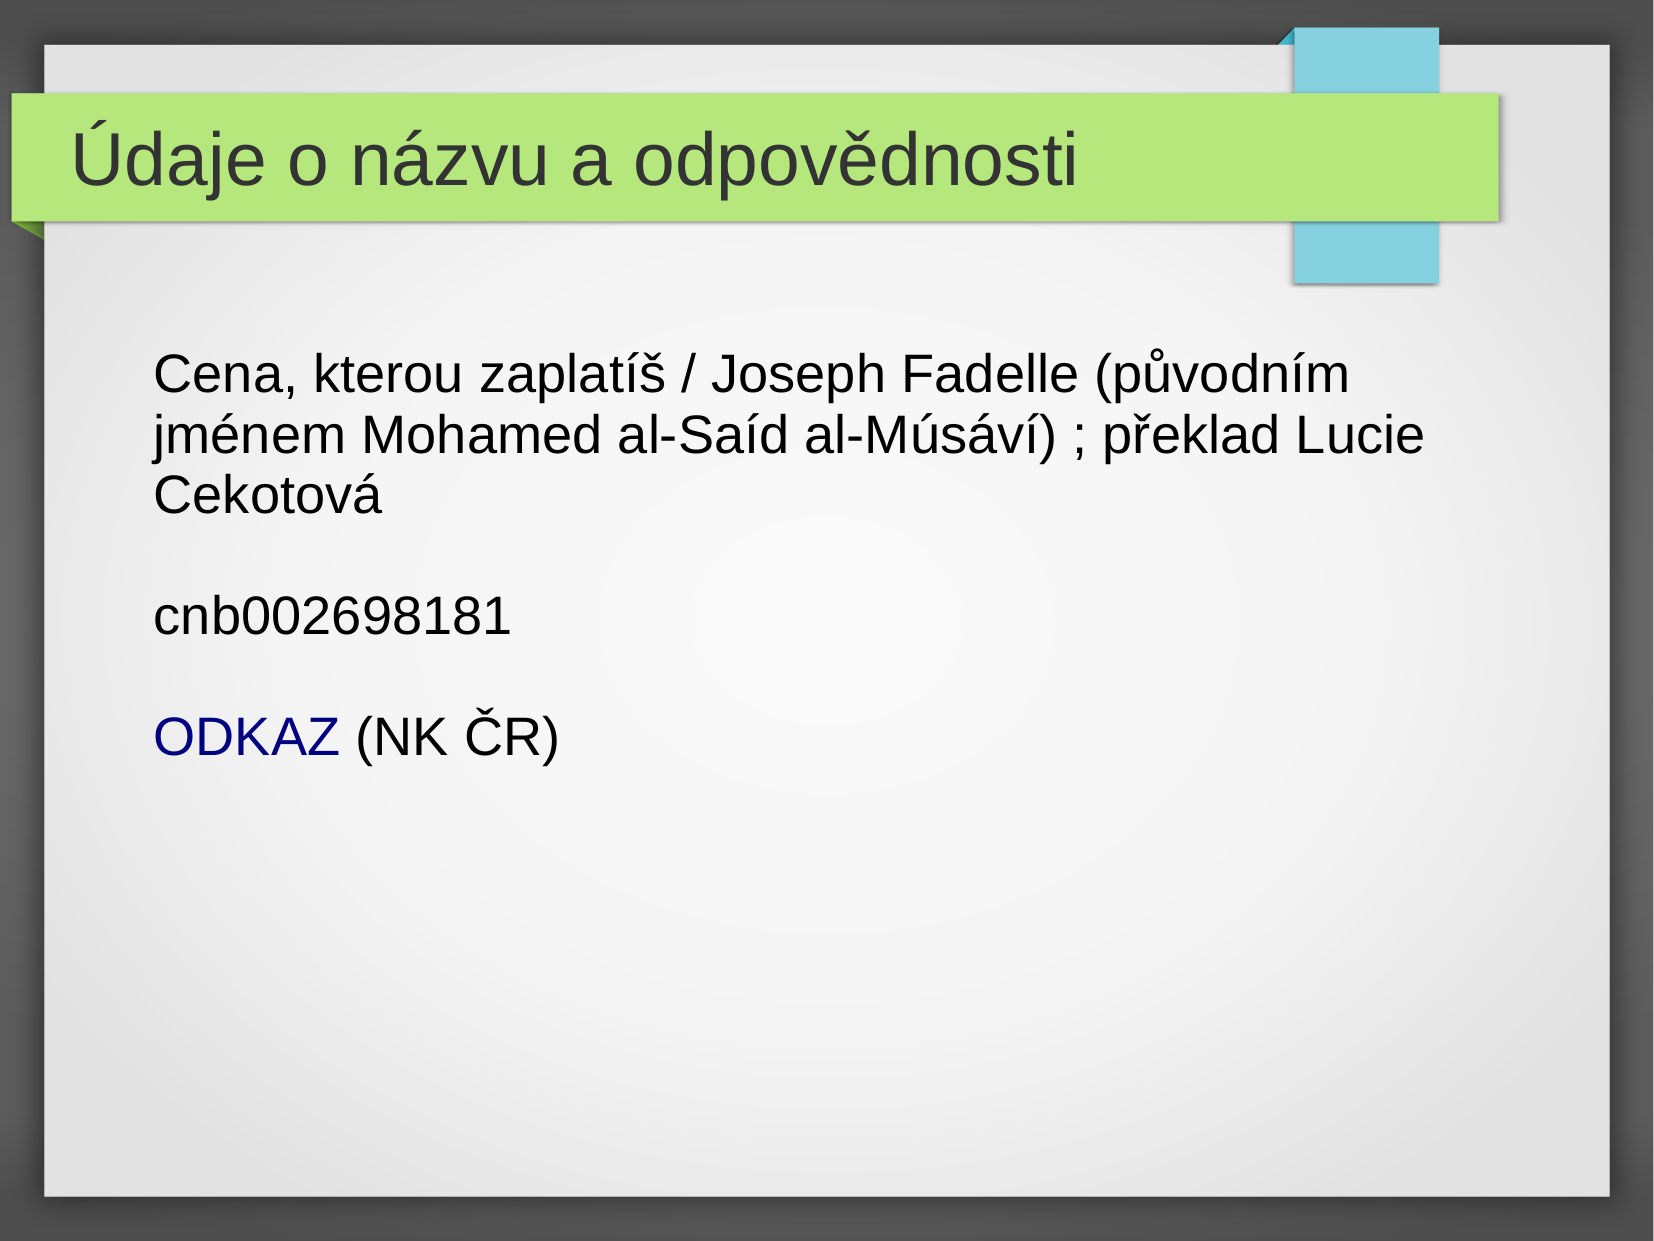

# Údaje o názvu a odpovědnosti
Cena, kterou zaplatíš / Joseph Fadelle (původním jménem Mohamed al-Saíd al-Músáví) ; překlad Lucie Cekotová
cnb002698181
ODKAZ (NK ČR)